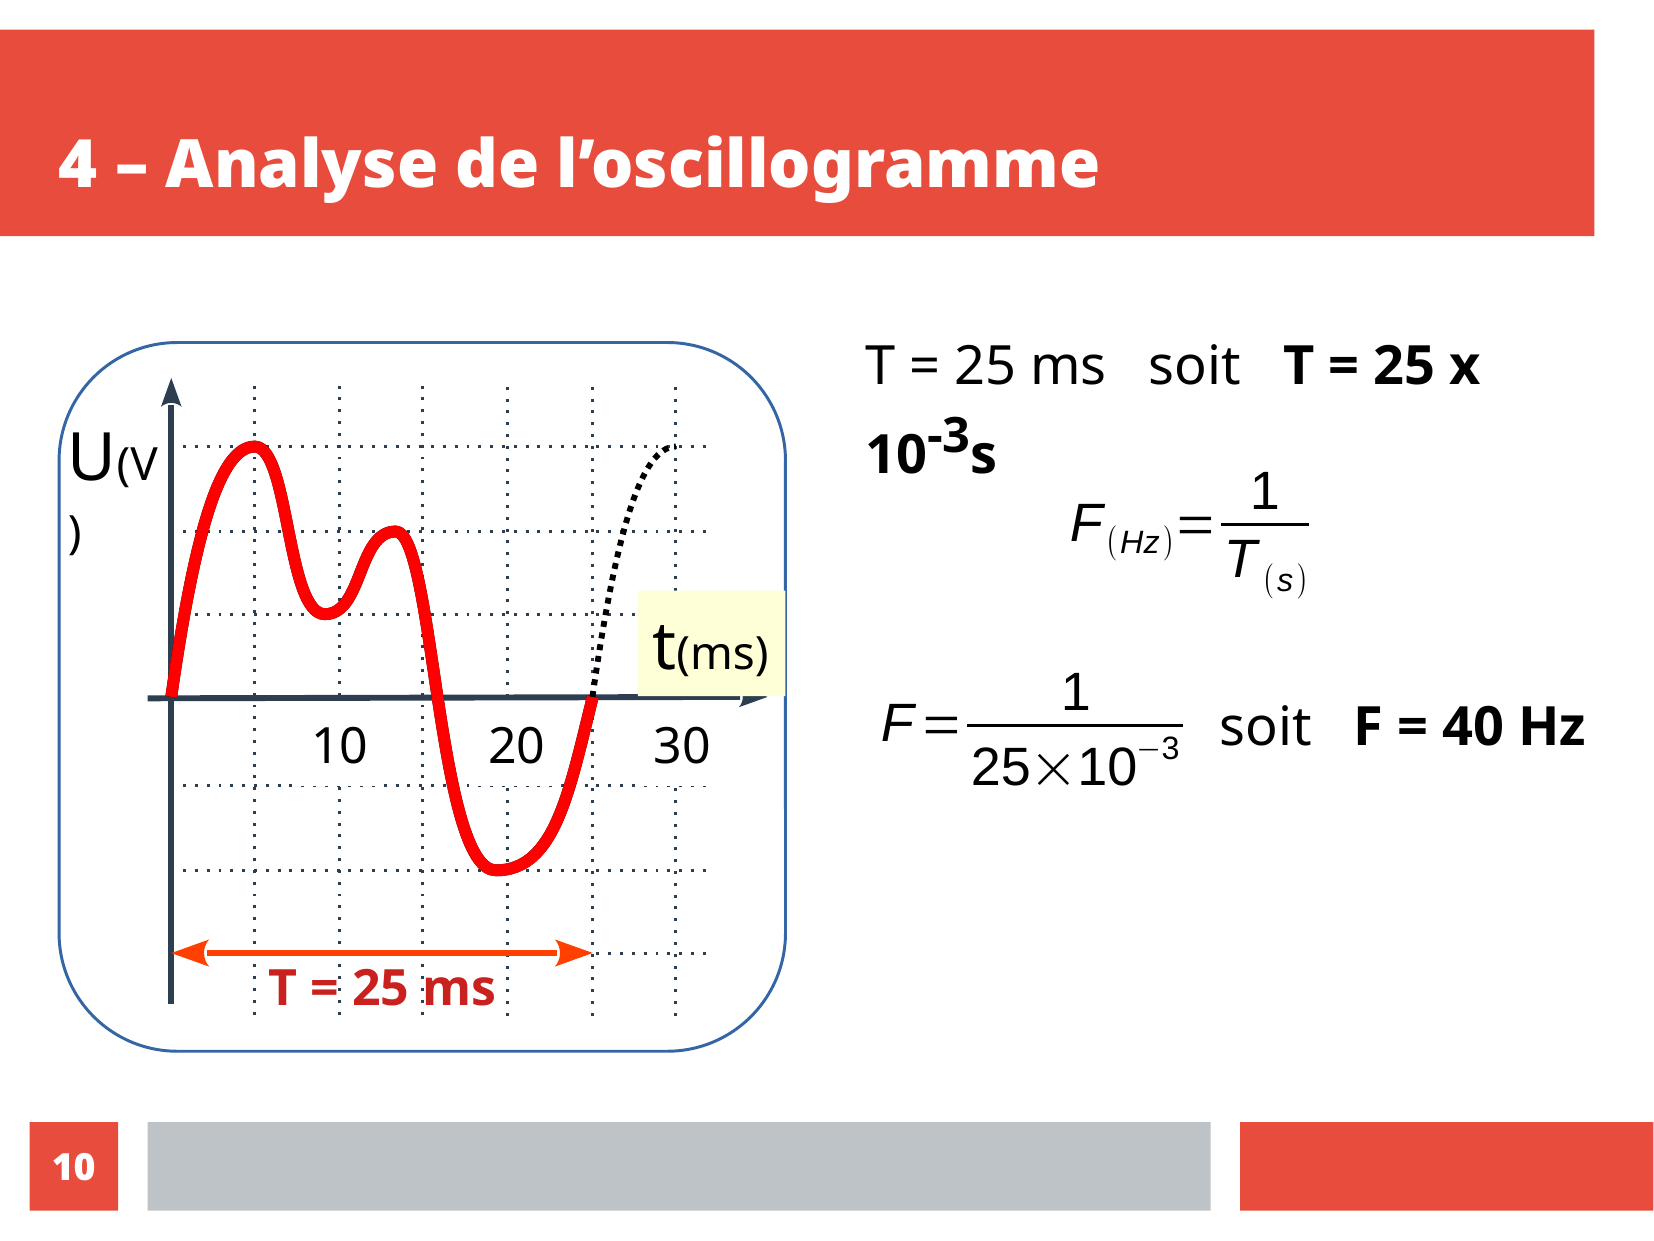

# 4 – Analyse de l’oscillogramme
T = 25 ms soit T = 25 x 10-3s
U(V)
t(ms)
soit F = 40 Hz
10
20
30
T = 25 ms
10